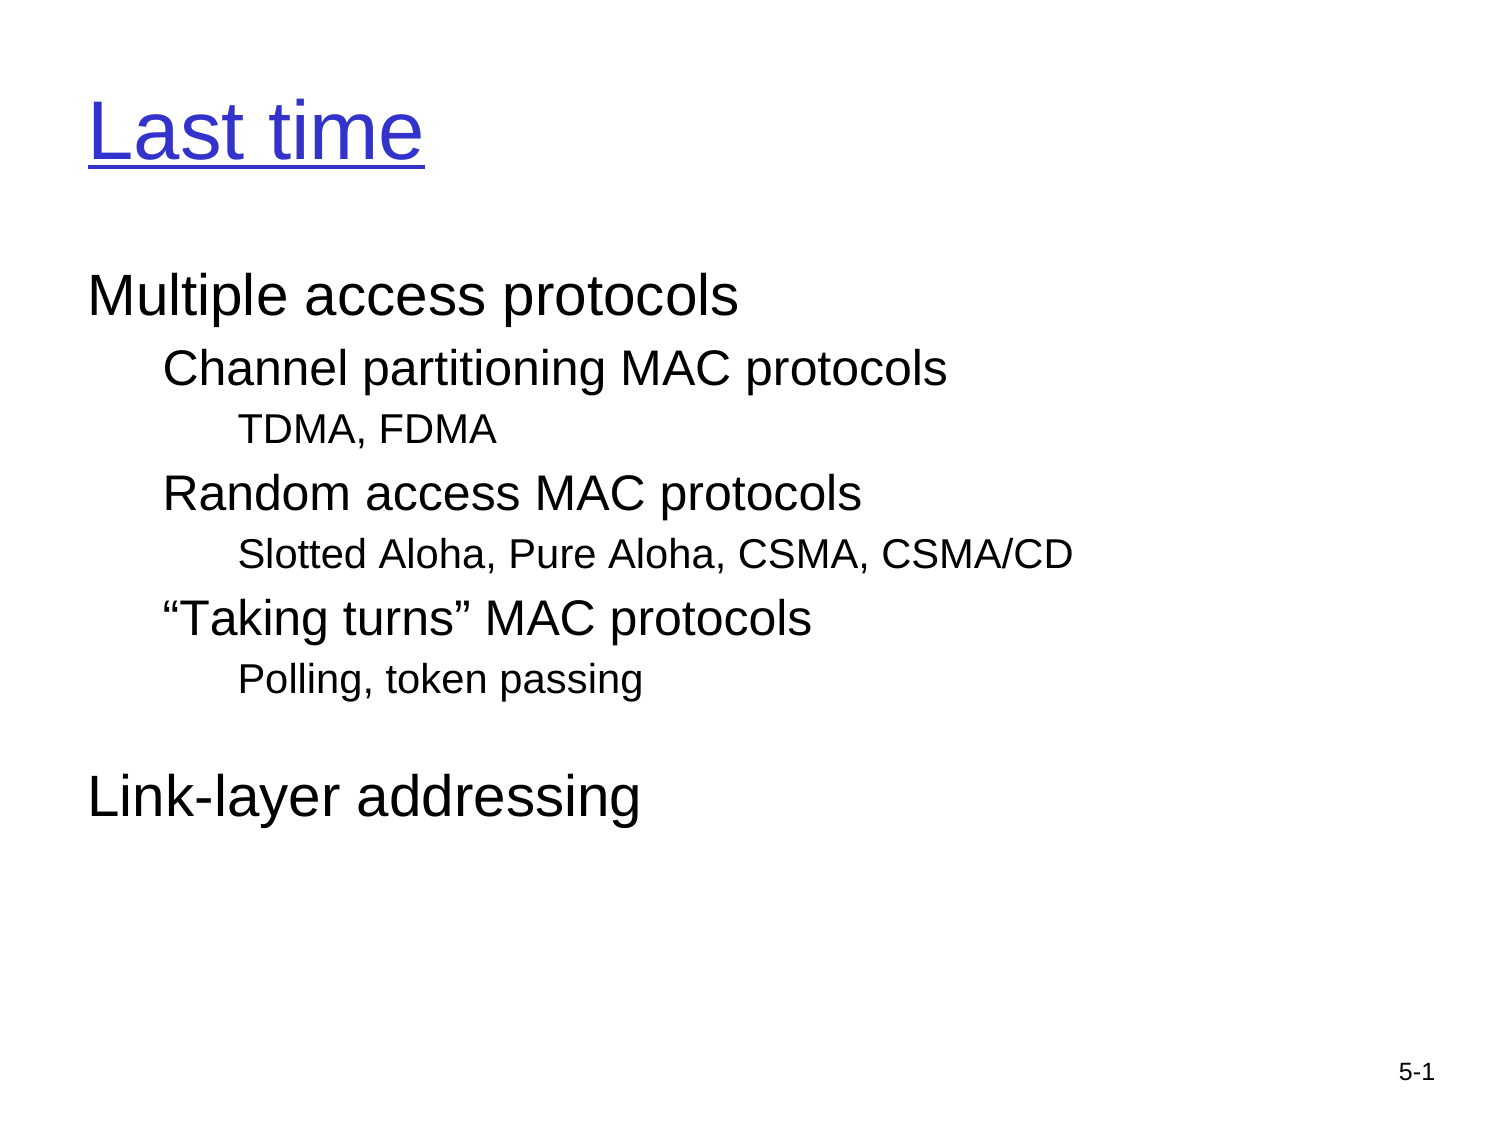

# Last time
Multiple access protocols
Channel partitioning MAC protocols
TDMA, FDMA
Random access MAC protocols
Slotted Aloha, Pure Aloha, CSMA, CSMA/CD
“Taking turns” MAC protocols
Polling, token passing
Link-layer addressing
1